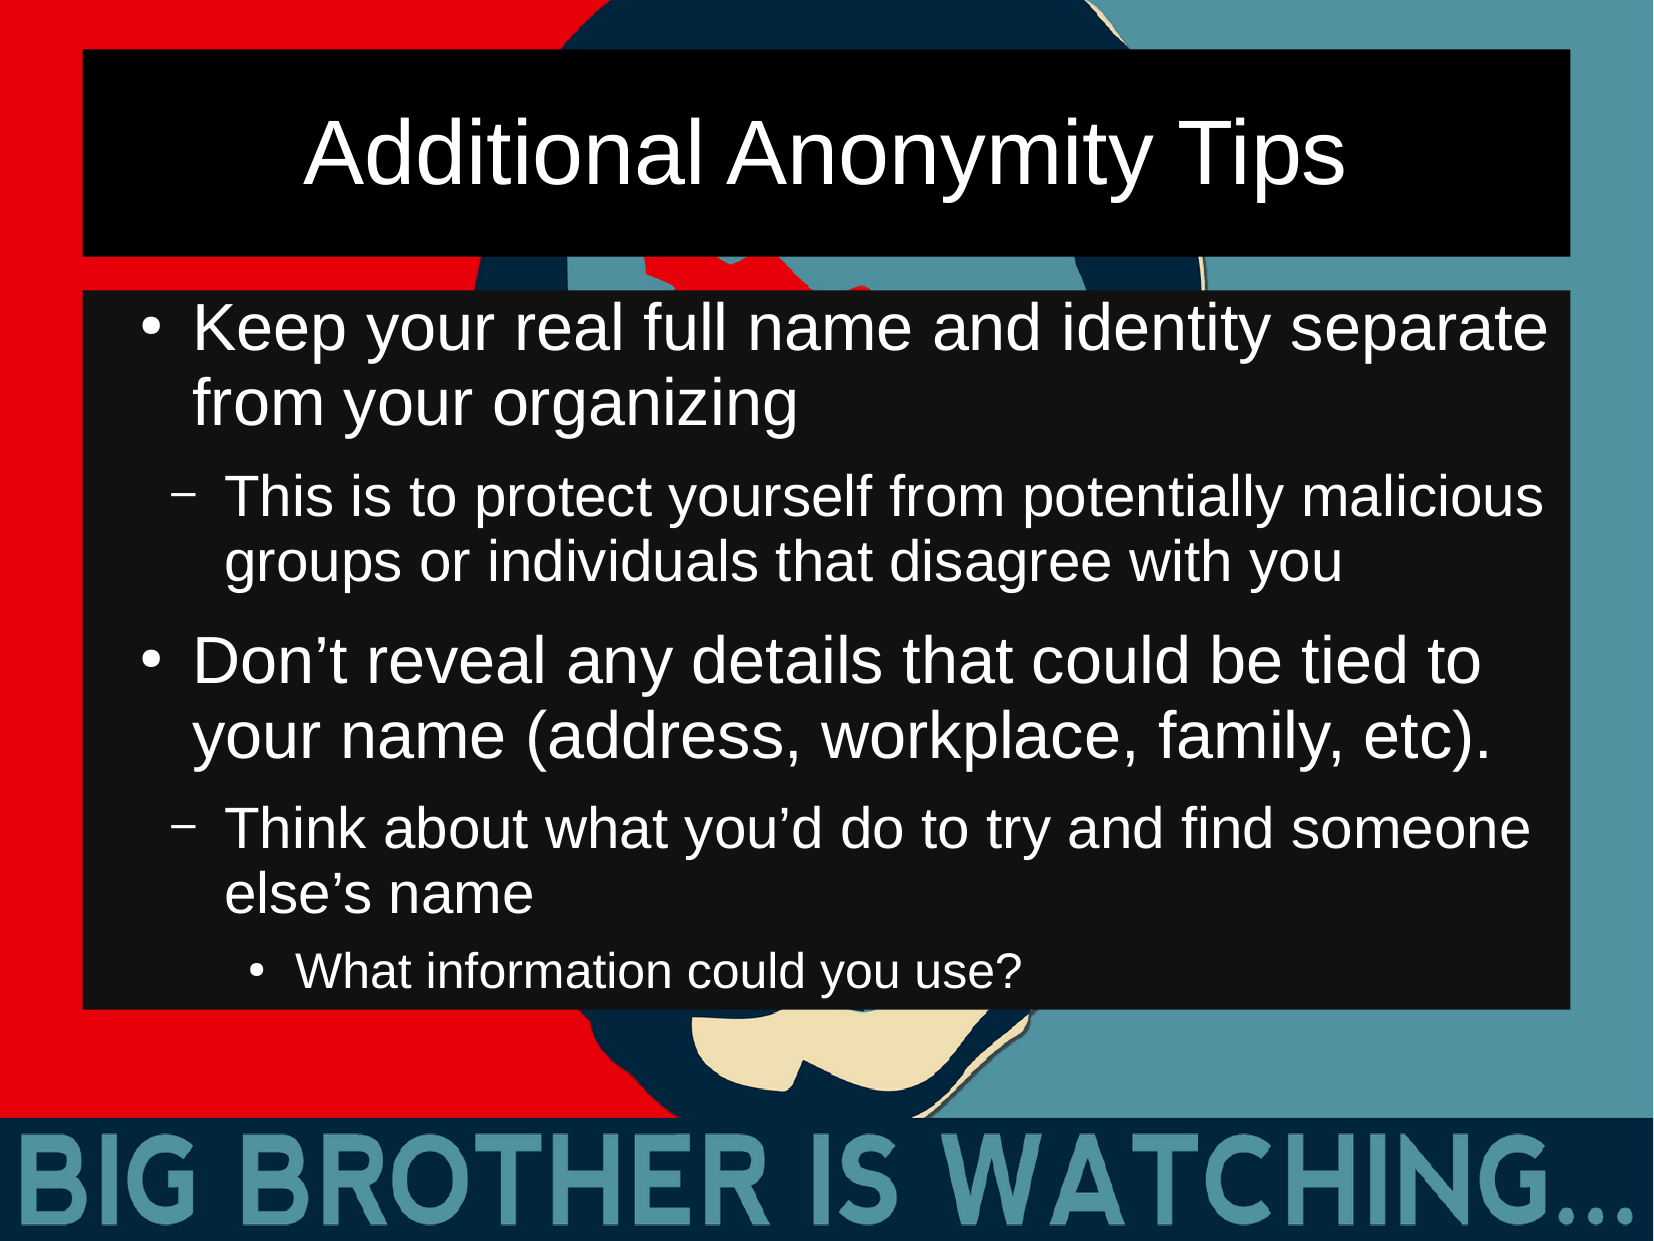

# Additional Anonymity Tips
Keep your real full name and identity separate from your organizing
This is to protect yourself from potentially malicious groups or individuals that disagree with you
Don’t reveal any details that could be tied to your name (address, workplace, family, etc).
Think about what you’d do to try and find someone else’s name
What information could you use?